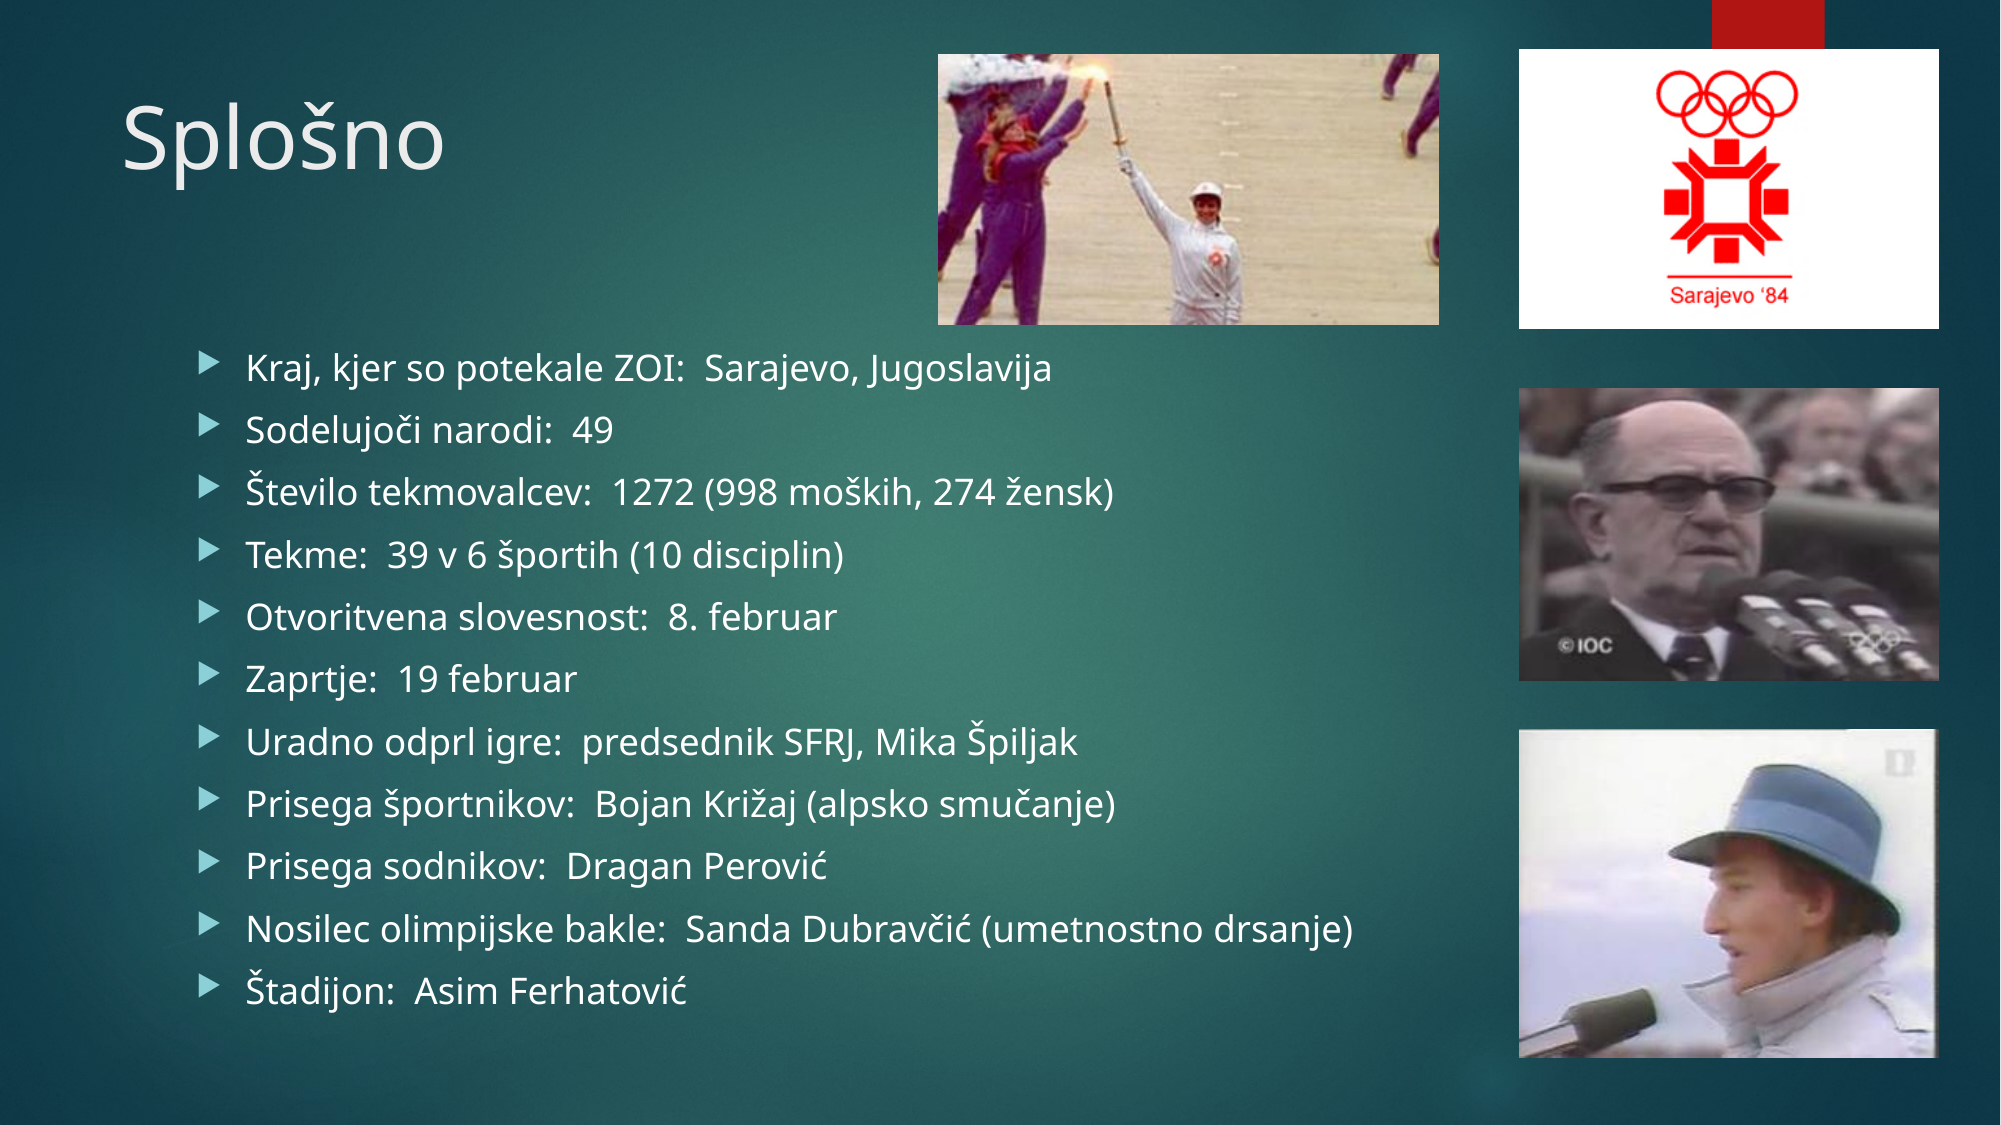

# Splošno
Kraj, kjer so potekale ZOI: Sarajevo, Jugoslavija
Sodelujoči narodi: 49
Število tekmovalcev: 1272 (998 moških, 274 žensk)
Tekme: 39 v 6 športih (10 disciplin)
Otvoritvena slovesnost: 8. februar
Zaprtje: 19 februar
Uradno odprl igre: predsednik SFRJ, Mika Špiljak
Prisega športnikov: Bojan Križaj (alpsko smučanje)
Prisega sodnikov: Dragan Perović
Nosilec olimpijske bakle: Sanda Dubravčić (umetnostno drsanje)
Štadijon: Asim Ferhatović